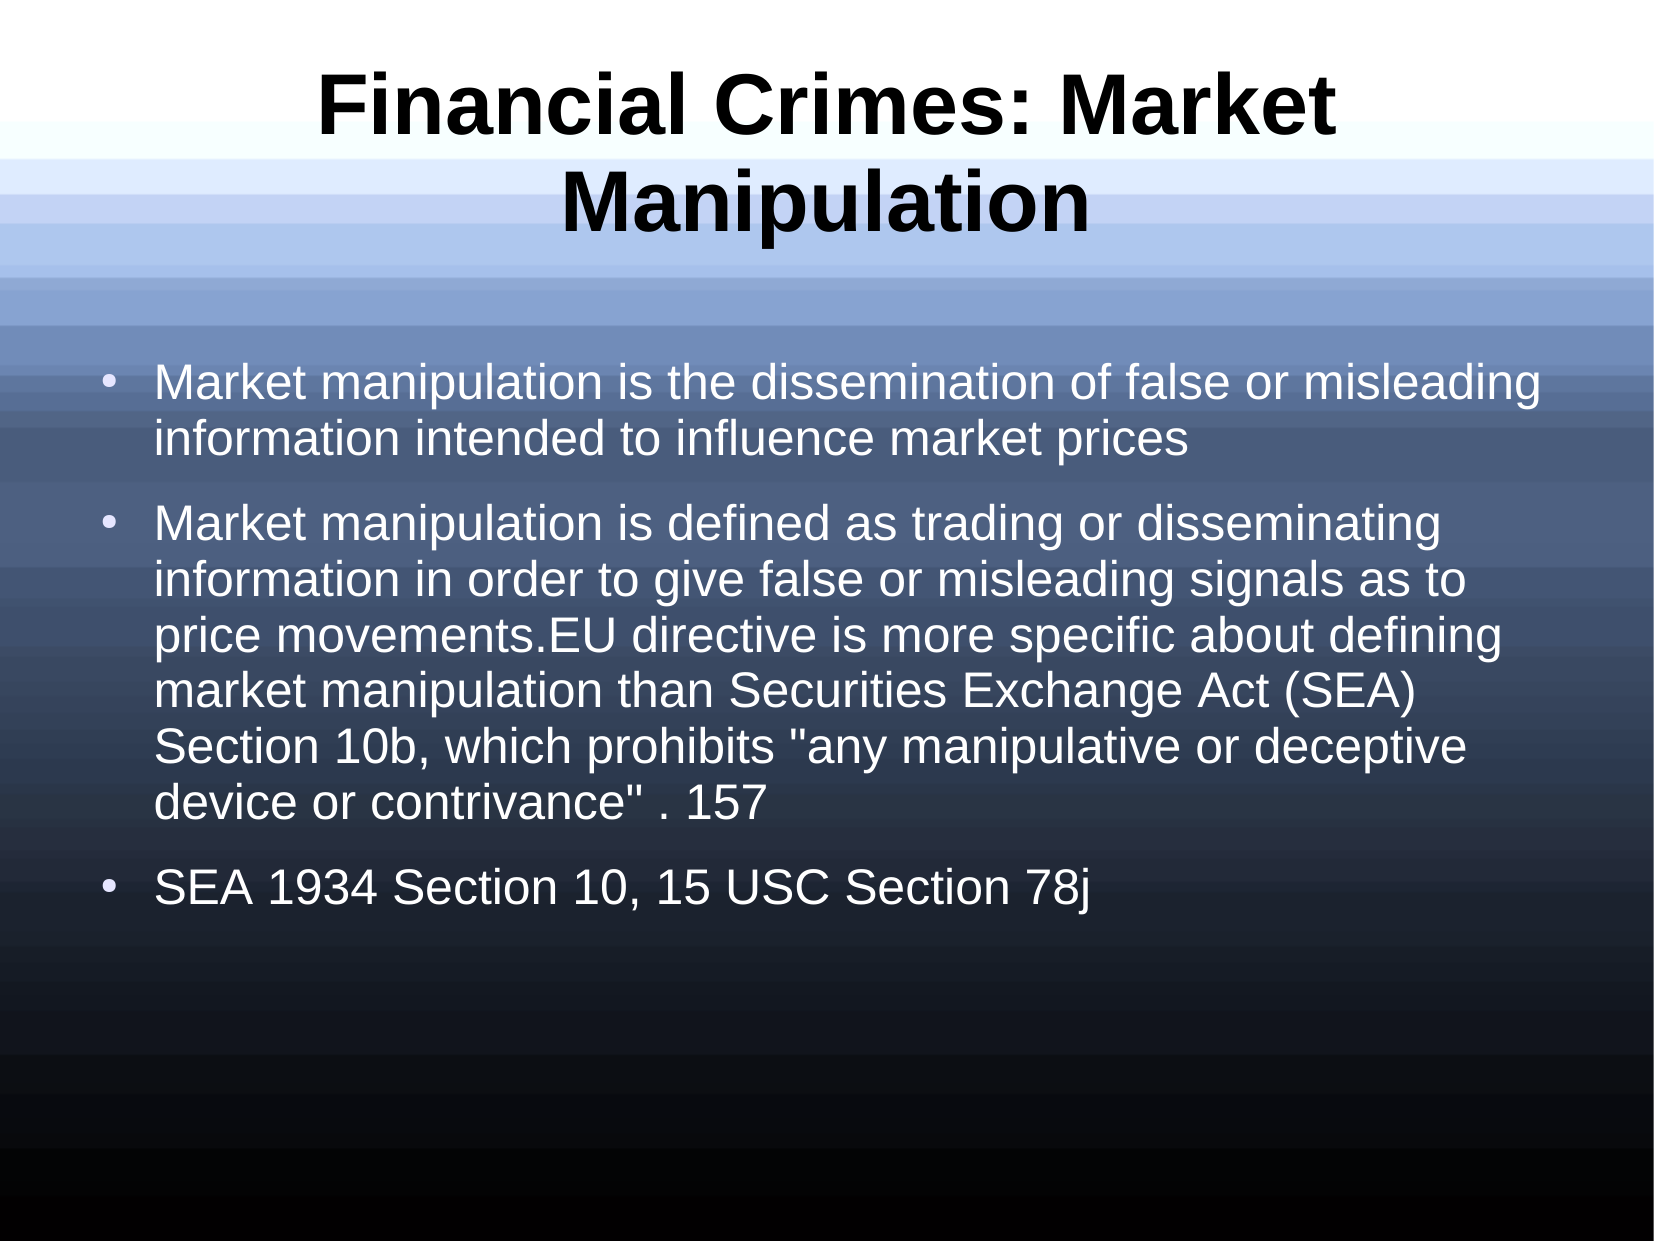

# Financial Crimes: Market Manipulation
Market manipulation is the dissemination of false or misleading information intended to influence market prices
Market manipulation is defined as trading or disseminating information in order to give false or misleading signals as to price movements.EU directive is more specific about defining market manipulation than Securities Exchange Act (SEA) Section 10b, which prohibits "any manipulative or deceptive device or contrivance" . 157
SEA 1934 Section 10, 15 USC Section 78j